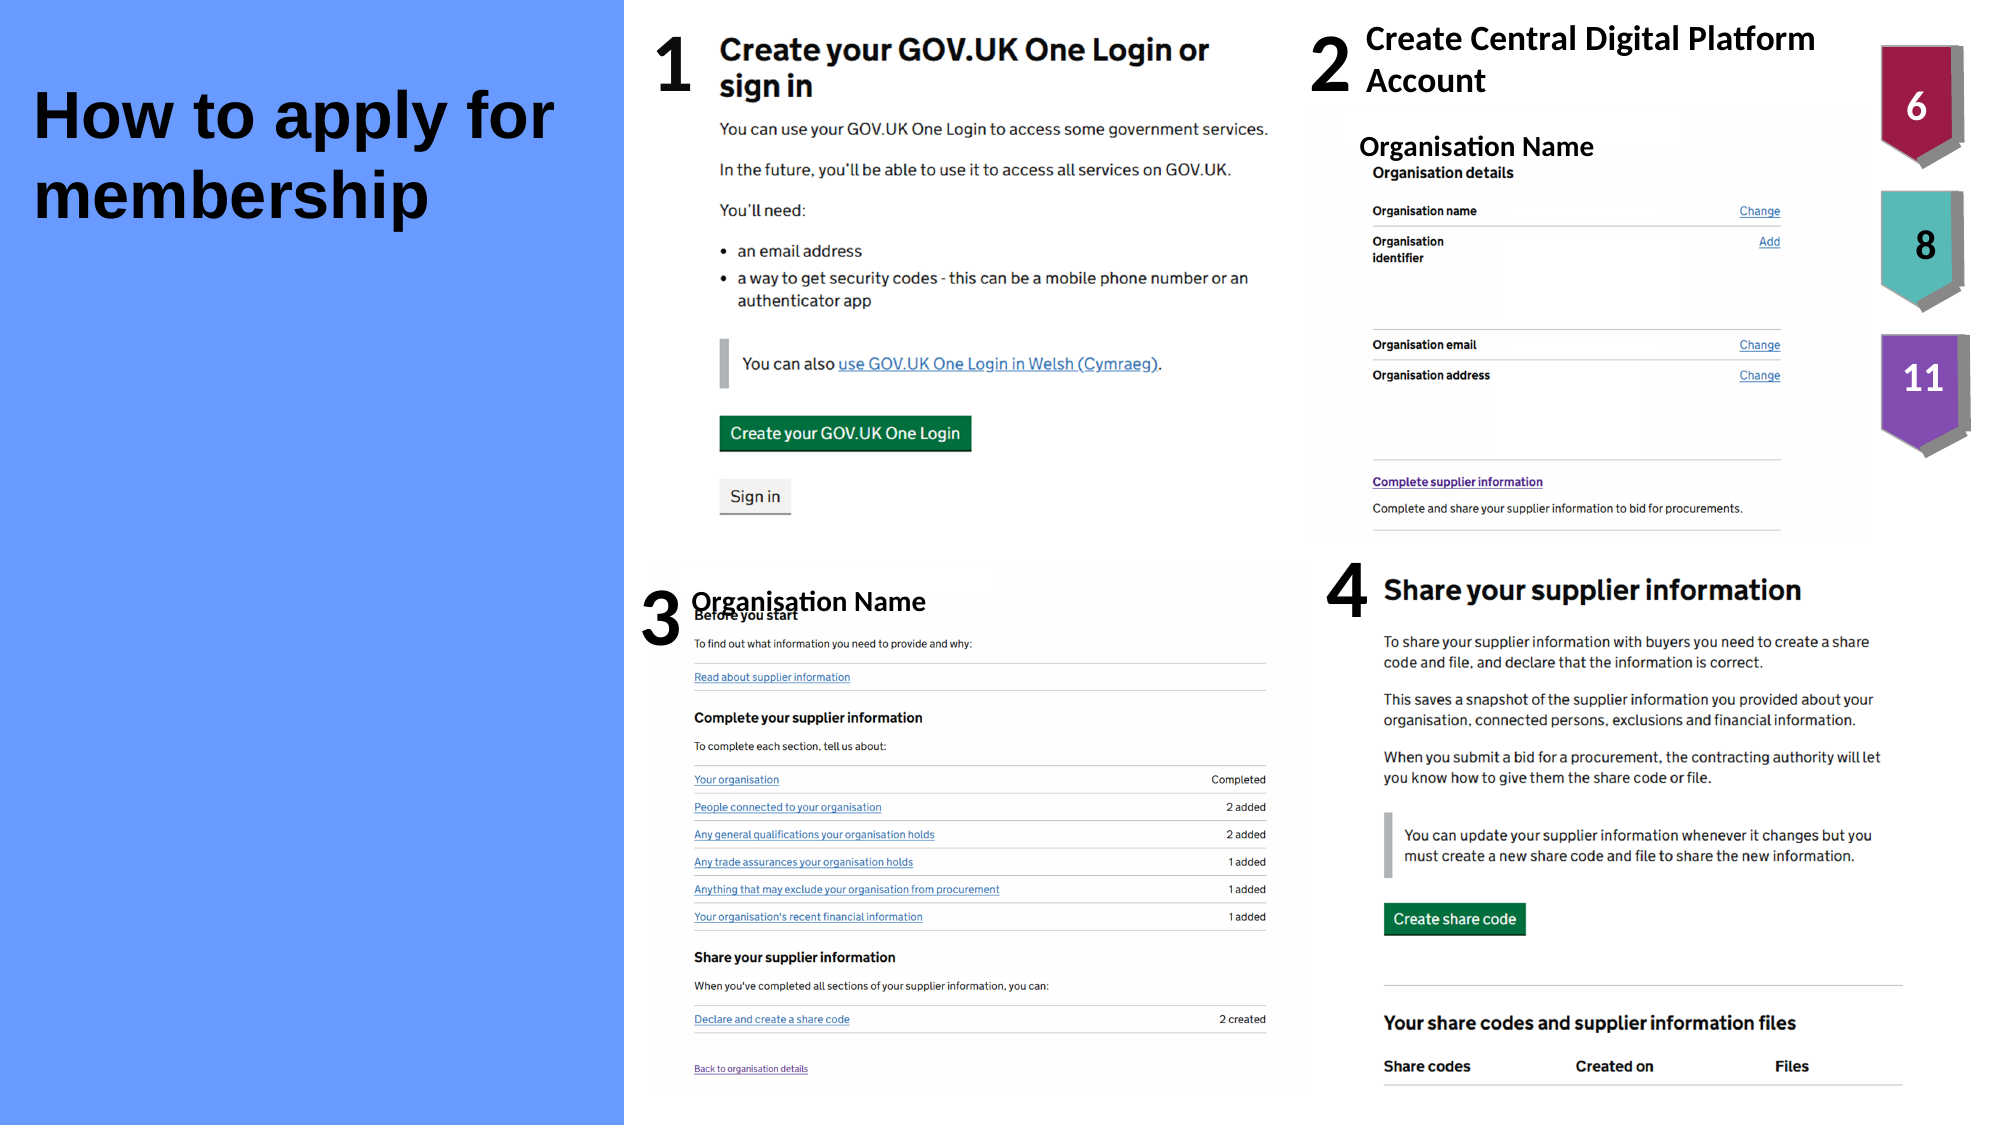

Create Central Digital Platform Account
1
2
6
# How to apply for membership
Organisation Name
8
11
4
3
Organisation Name